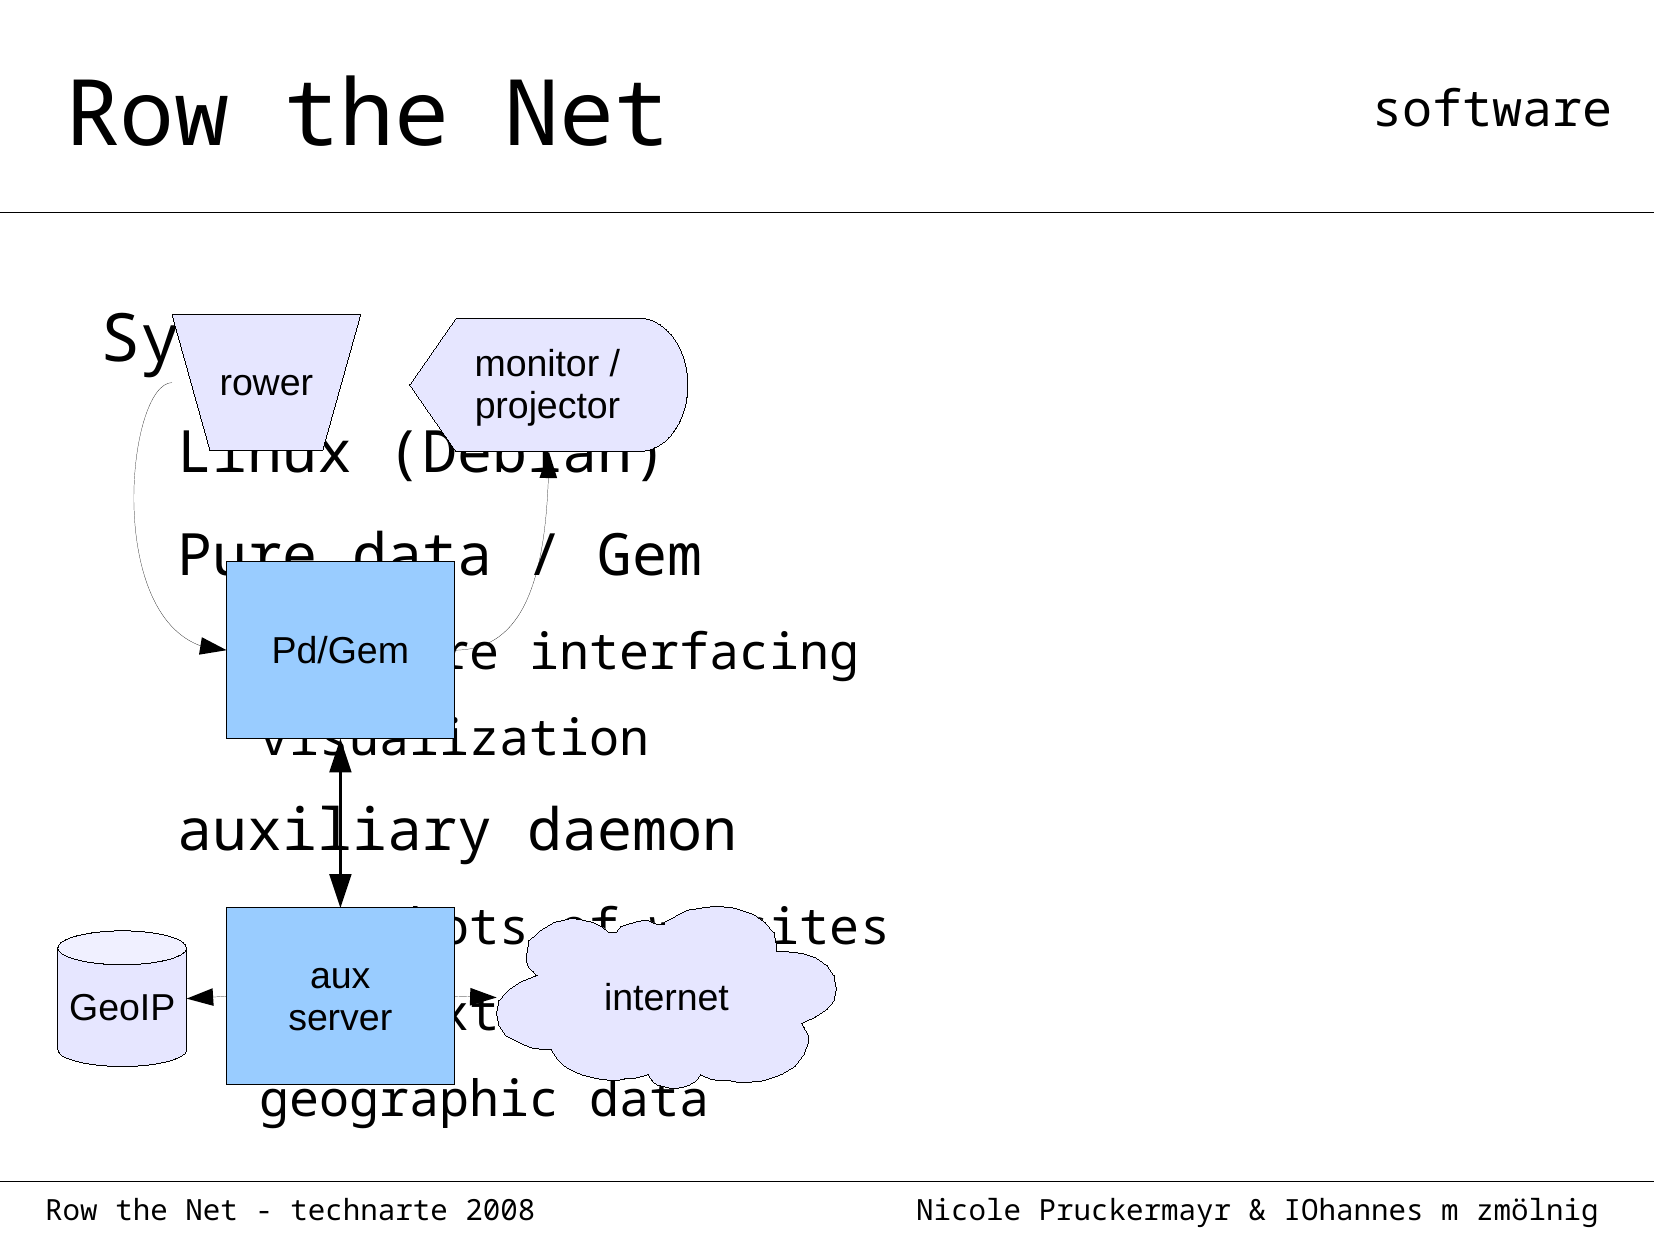

# software
System
Linux (Debian)
Pure data / Gem
hardware interfacing
visualization
auxiliary daemon
snapshots of websites
link extraction
geographic data
rower
monitor /
projector
Pd/Gem
internet
aux
server
GeoIP